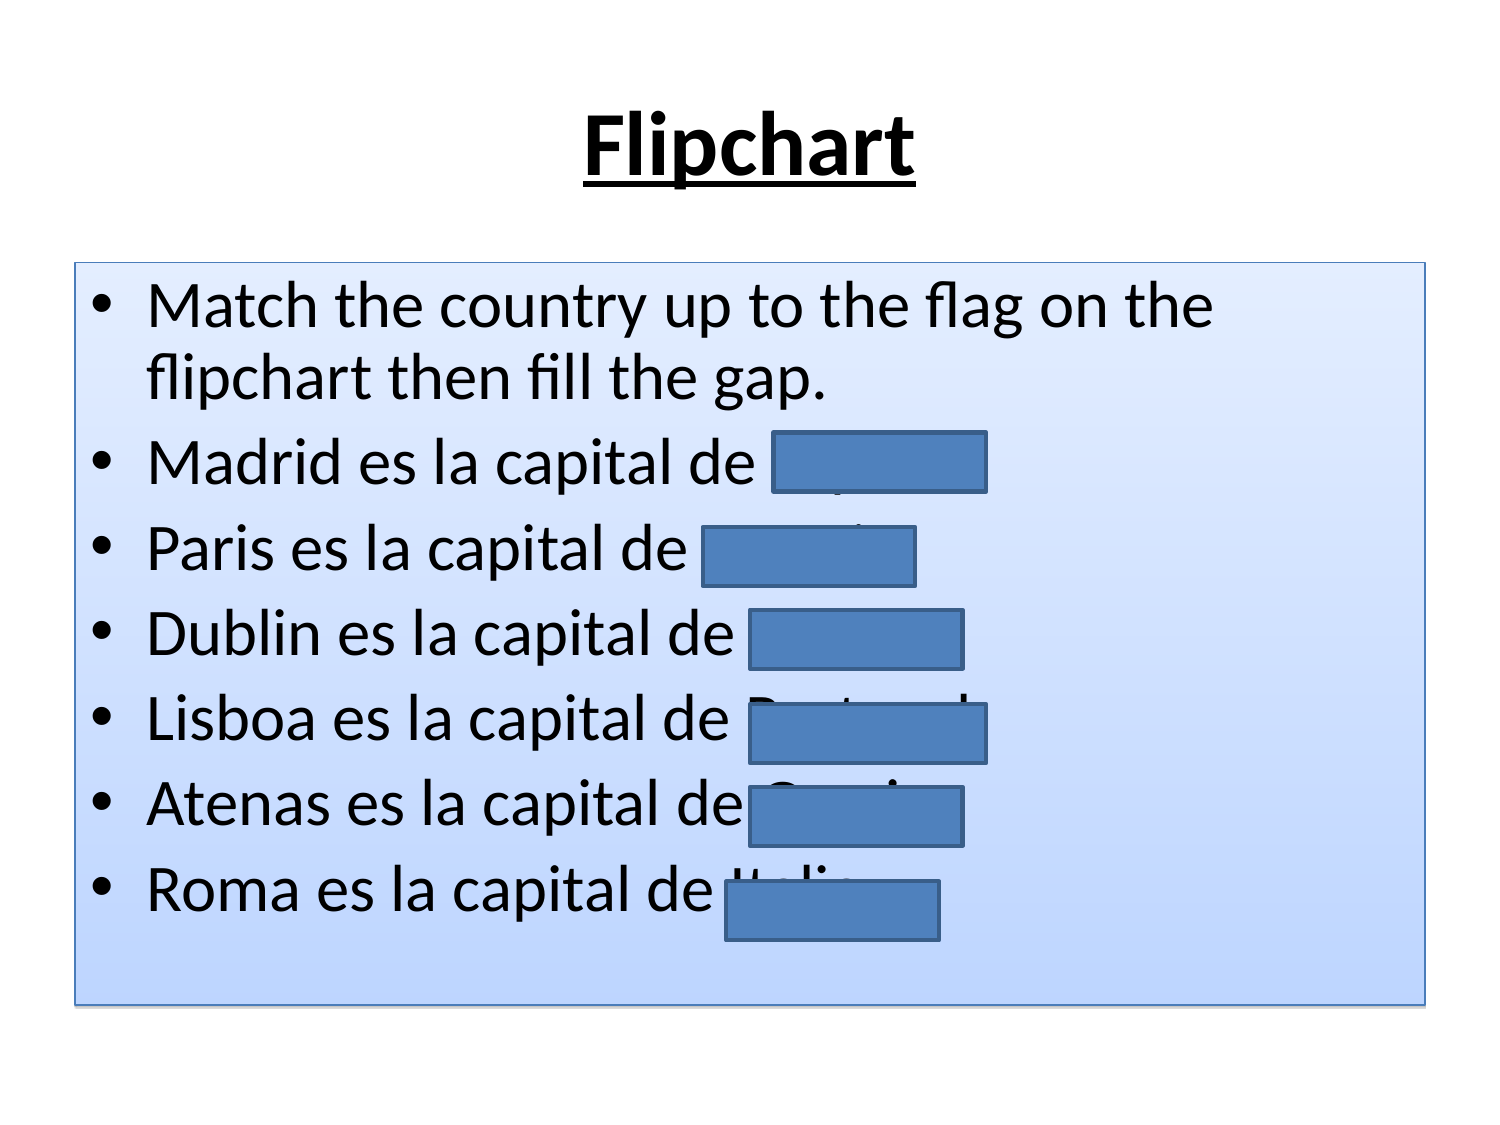

# Flipchart
Match the country up to the flag on the flipchart then fill the gap.
Madrid es la capital de España
Paris es la capital de Francia
Dublin es la capital de Irlanda
Lisboa es la capital de Portugal
Atenas es la capital de Grecia
Roma es la capital de Italia